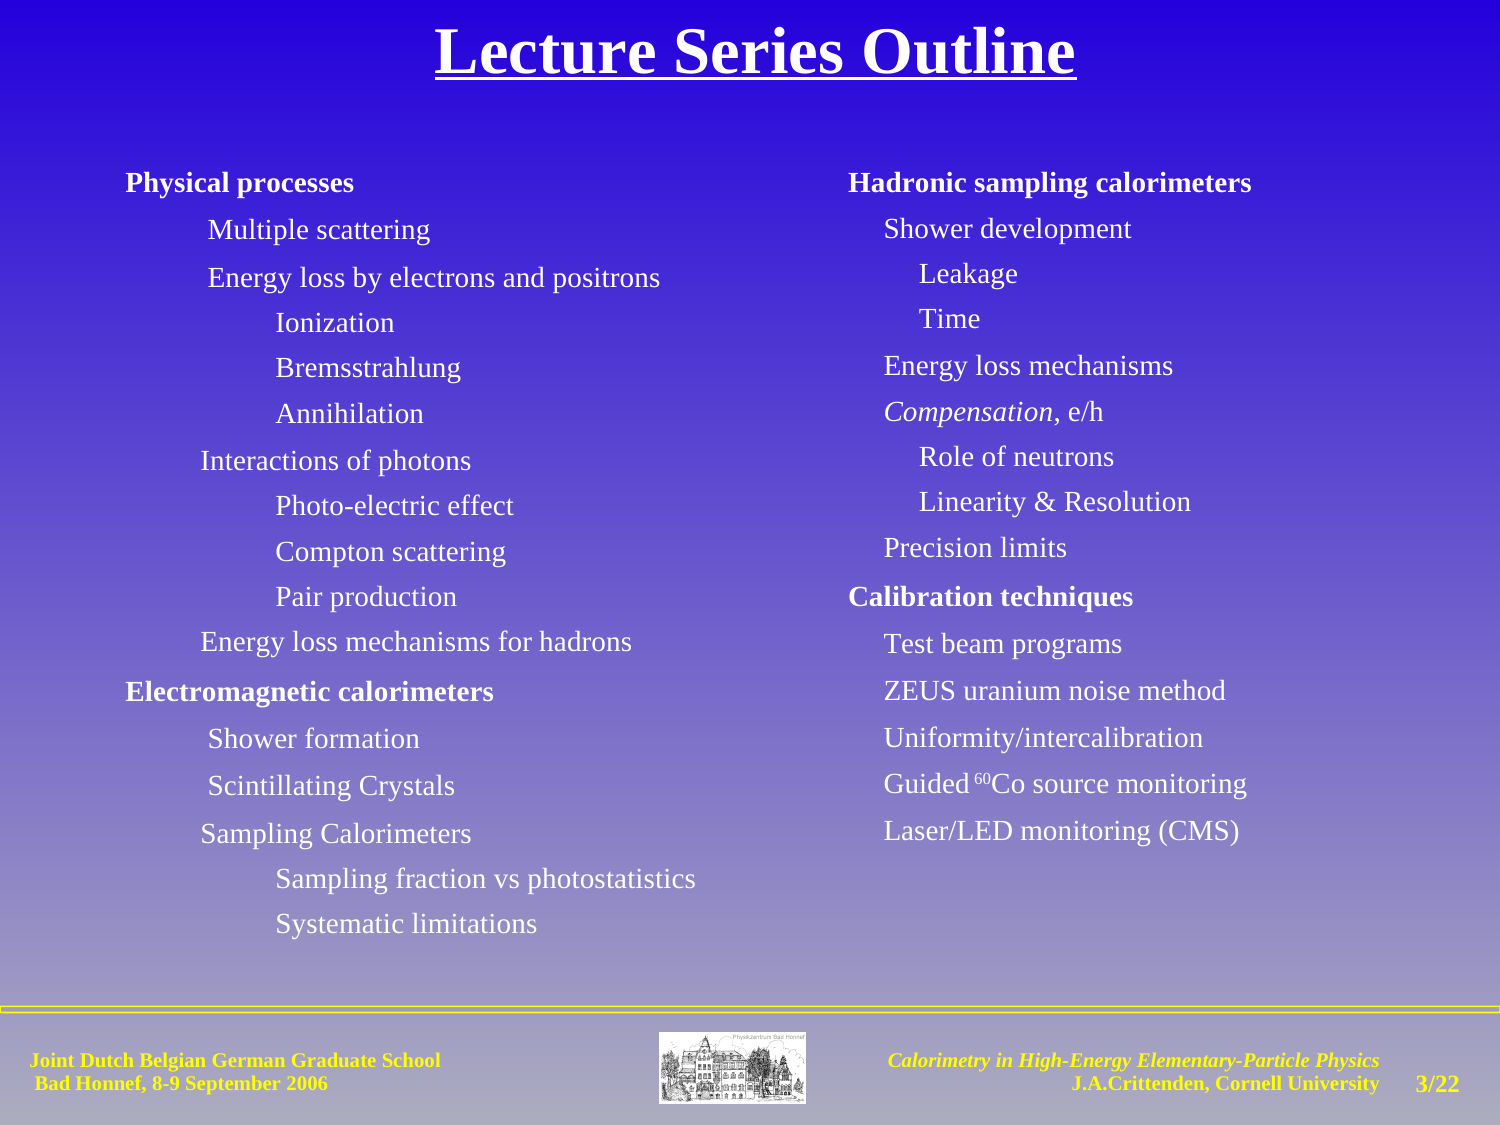

# Lecture Series Outline
Physical processes
 Multiple scattering
 Energy loss by electrons and positrons
Ionization
Bremsstrahlung
Annihilation
Interactions of photons
Photo-electric effect
Compton scattering
Pair production
Energy loss mechanisms for hadrons
Electromagnetic calorimeters
 Shower formation
 Scintillating Crystals
Sampling Calorimeters
Sampling fraction vs photostatistics
Systematic limitations
Hadronic sampling calorimeters
Shower development
Leakage
Time
Energy loss mechanisms
Compensation, e/h
Role of neutrons
Linearity & Resolution
Precision limits
Calibration techniques
Test beam programs
ZEUS uranium noise method
Uniformity/intercalibration
Guided 60Co source monitoring
Laser/LED monitoring (CMS)